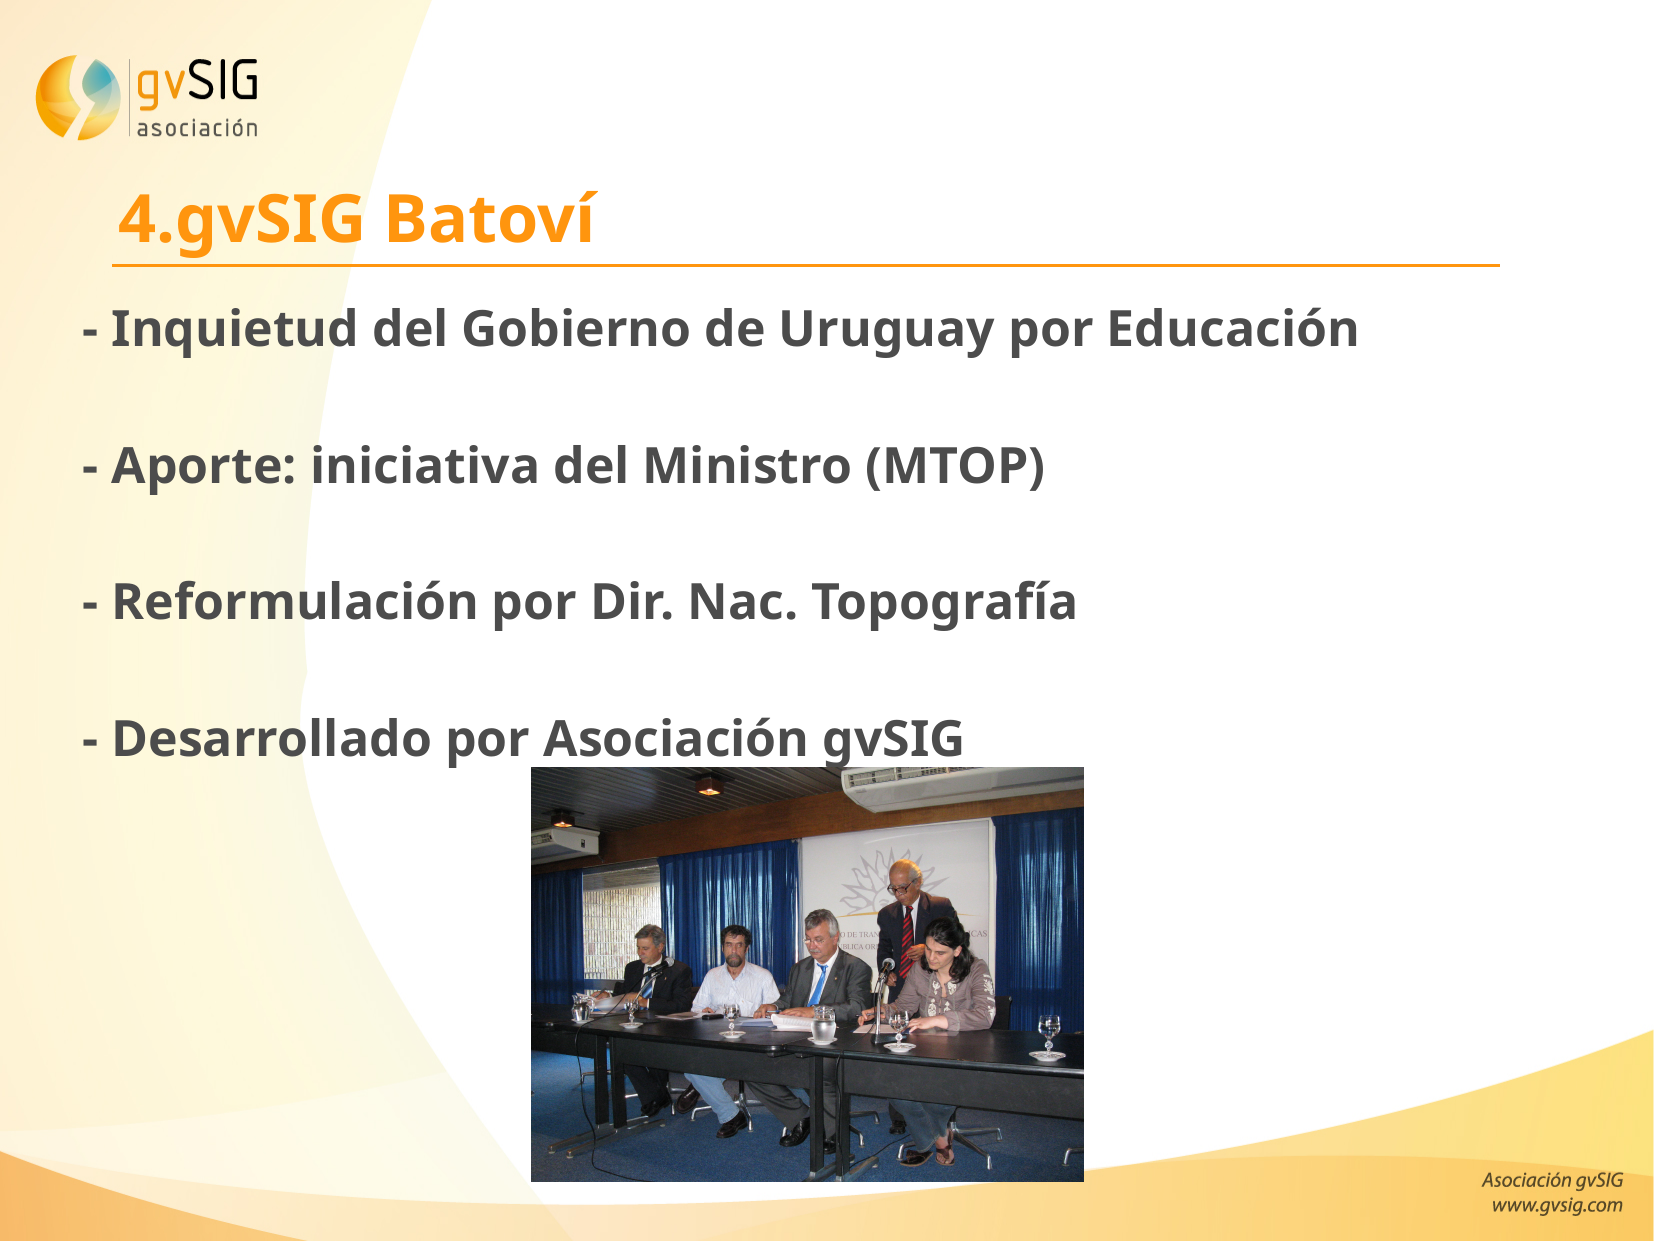

4.gvSIG Batoví
# - Inquietud del Gobierno de Uruguay por Educación - Aporte: iniciativa del Ministro (MTOP) - Reformulación por Dir. Nac. Topografía - Desarrollado por Asociación gvSIG